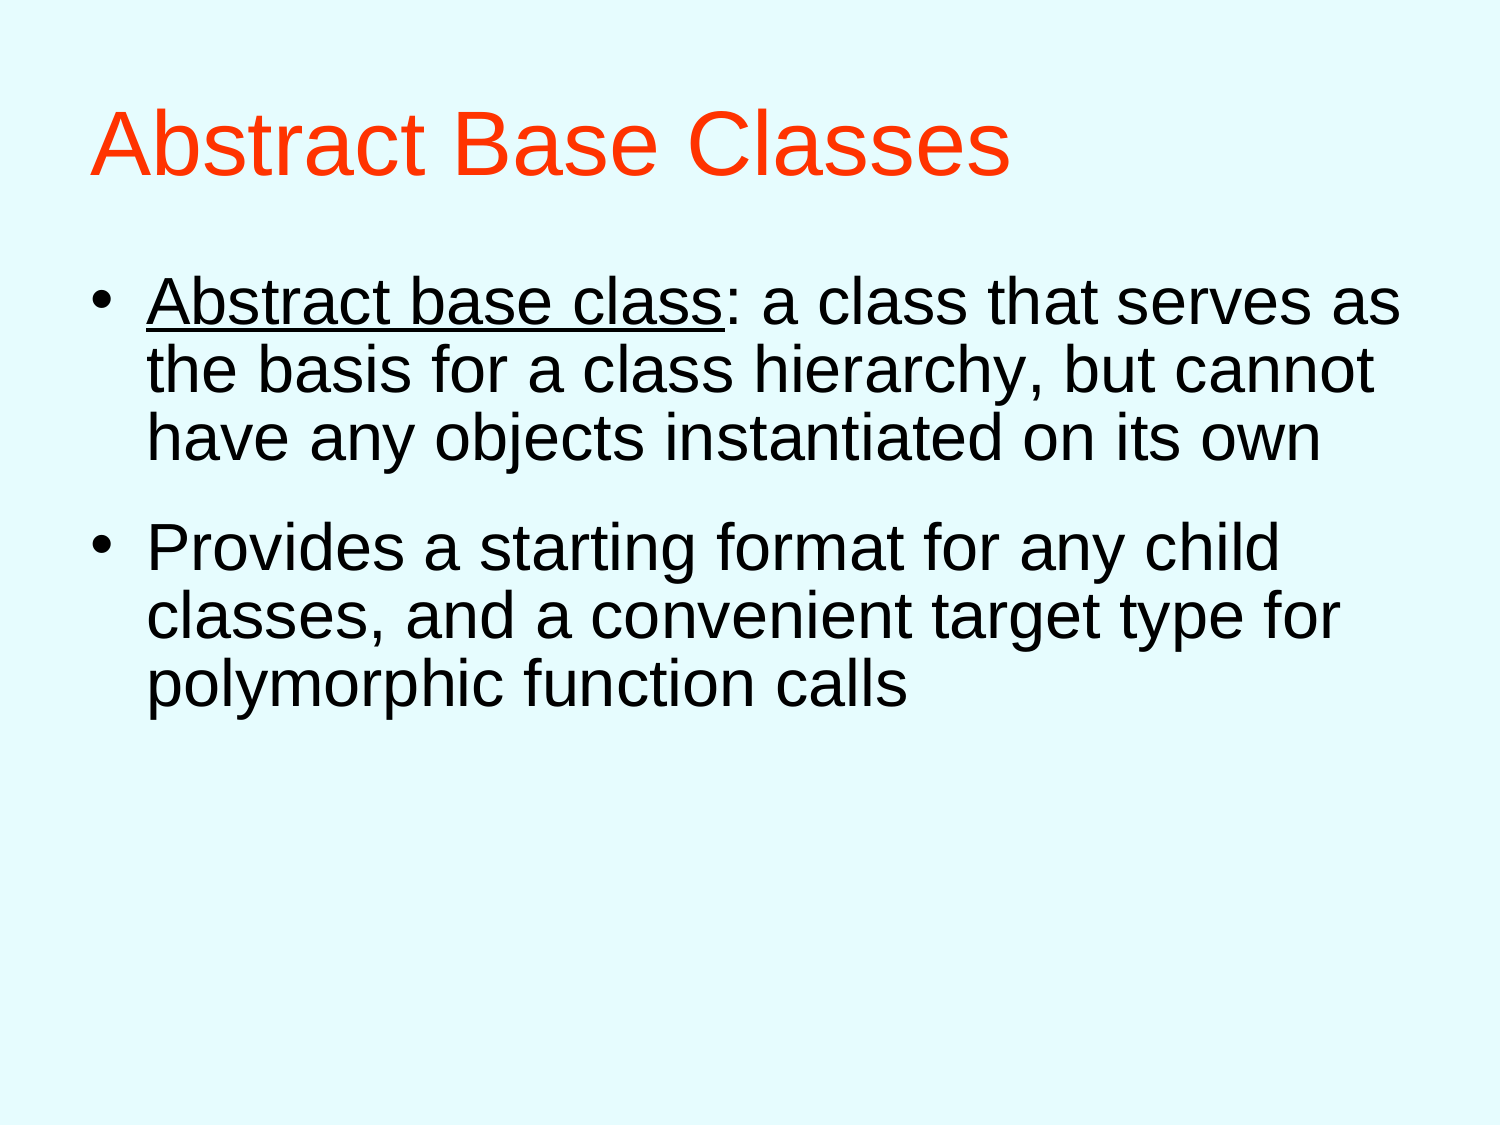

# Abstract Base Classes
Abstract base class: a class that serves as the basis for a class hierarchy, but cannot have any objects instantiated on its own
Provides a starting format for any child classes, and a convenient target type for polymorphic function calls